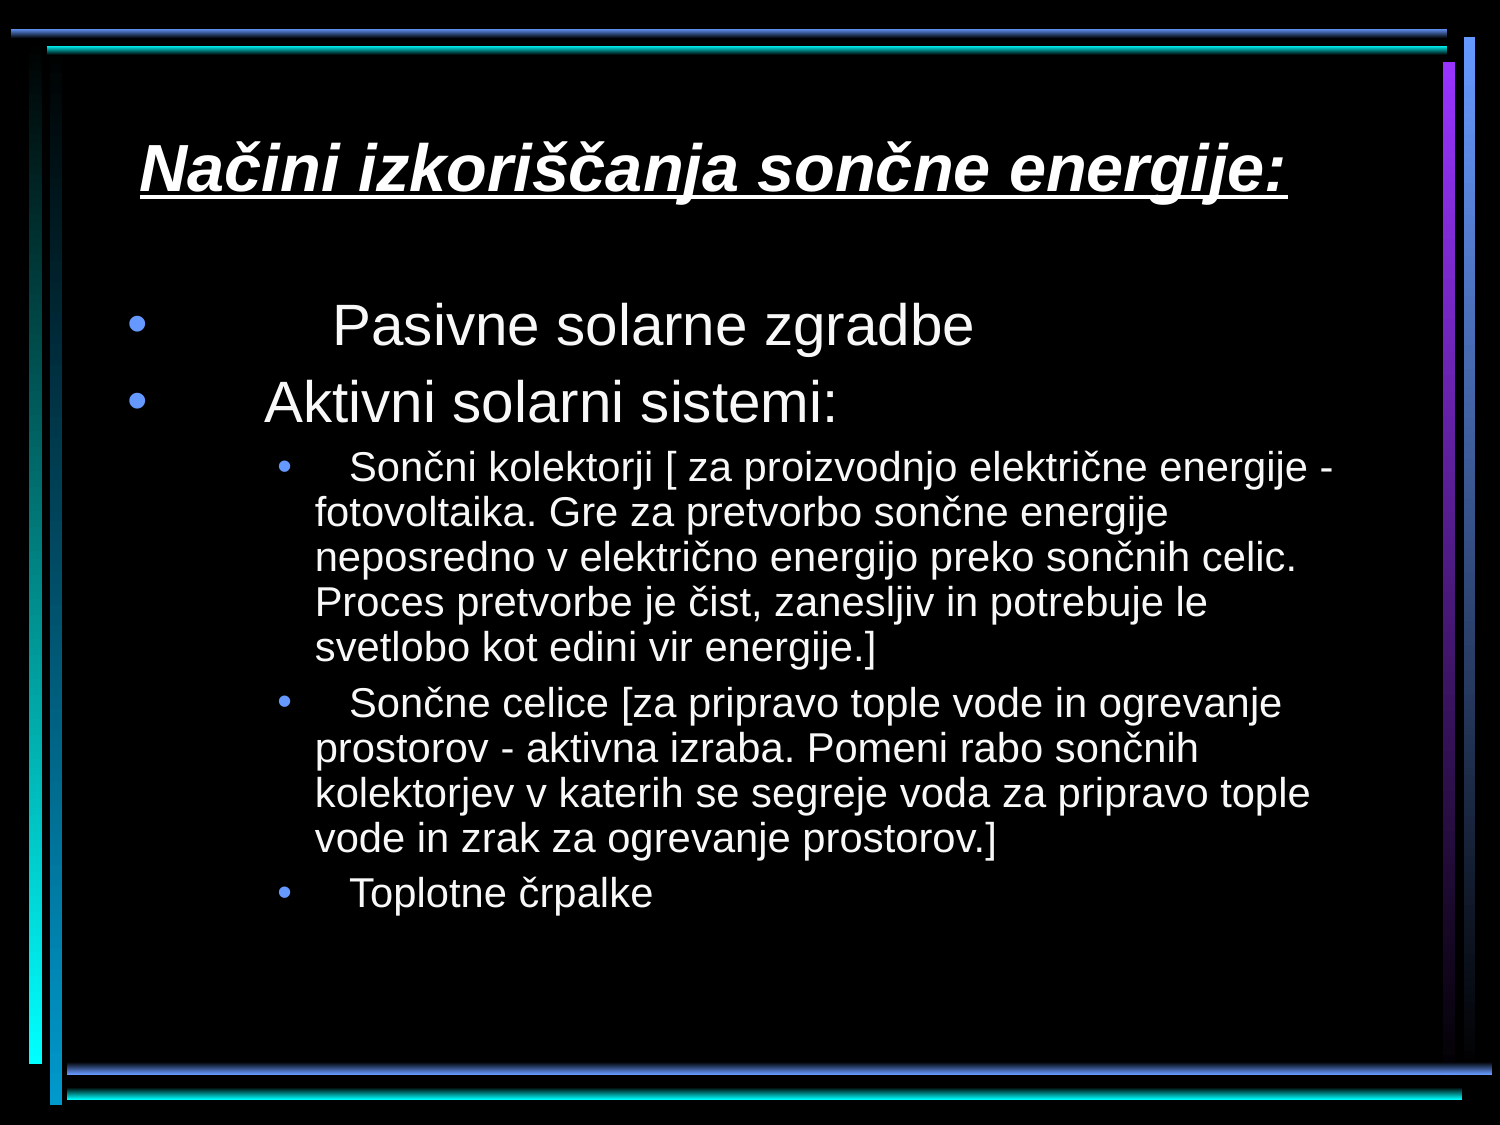

# Načini izkoriščanja sončne energije:
 	Pasivne solarne zgradbe
 Aktivni solarni sistemi:
 Sončni kolektorji [ za proizvodnjo električne energije - fotovoltaika. Gre za pretvorbo sončne energije neposredno v električno energijo preko sončnih celic. Proces pretvorbe je čist, zanesljiv in potrebuje le svetlobo kot edini vir energije.]
 Sončne celice [za pripravo tople vode in ogrevanje prostorov - aktivna izraba. Pomeni rabo sončnih kolektorjev v katerih se segreje voda za pripravo tople vode in zrak za ogrevanje prostorov.]
 Toplotne črpalke